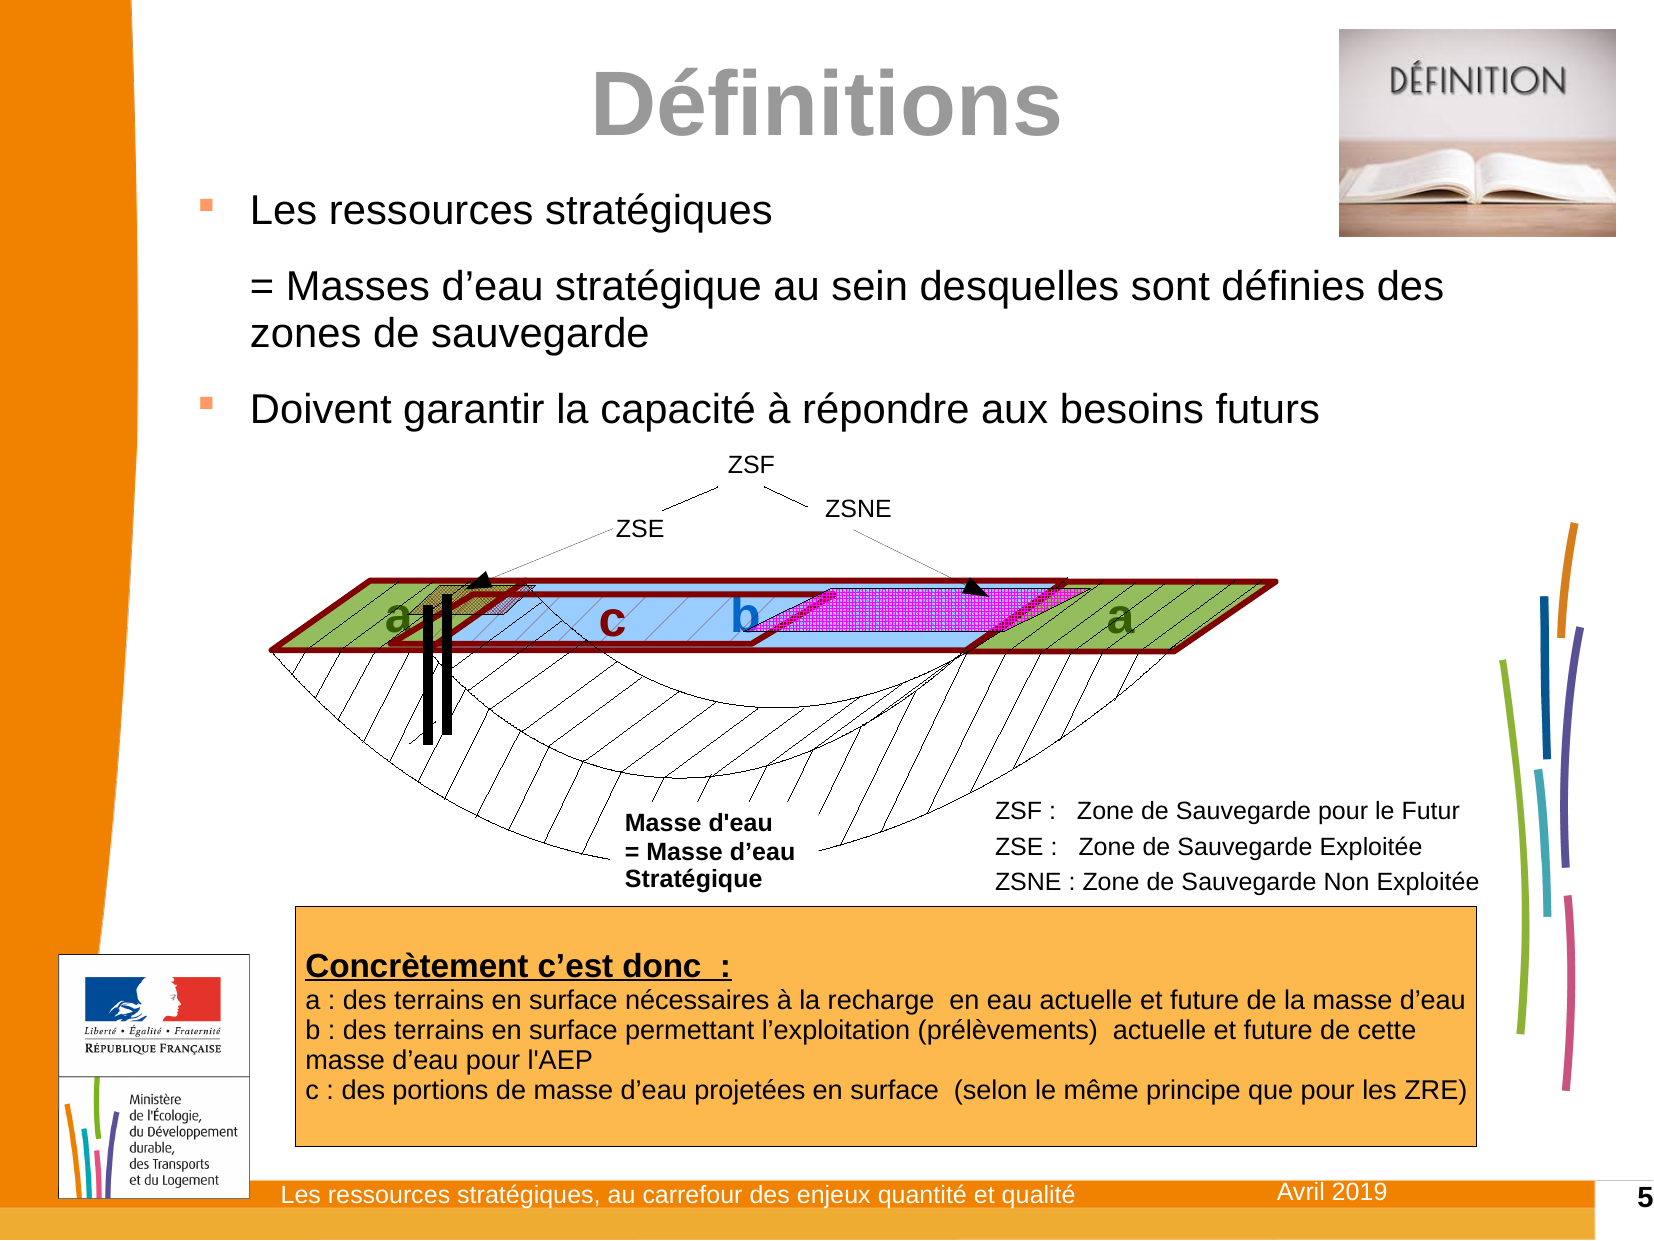

# Définitions
Les ressources stratégiques
= Masses d’eau stratégique au sein desquelles sont définies des zones de sauvegarde
Doivent garantir la capacité à répondre aux besoins futurs
ZSF
ZSNE
ZSE
a
b
a
c
Masse d'eau
= Masse d’eau Stratégique
ZSF : Zone de Sauvegarde pour le Futur
ZSE : Zone de Sauvegarde Exploitée
ZSNE : Zone de Sauvegarde Non Exploitée
Concrètement c’est donc  :
a : des terrains en surface nécessaires à la recharge en eau actuelle et future de la masse d’eau
b : des terrains en surface permettant l’exploitation (prélèvements) actuelle et future de cette
masse d’eau pour l'AEP
c : des portions de masse d’eau projetées en surface (selon le même principe que pour les ZRE)
Avril 2019
Les ressources stratégiques, au carrefour des enjeux quantité et qualité
5